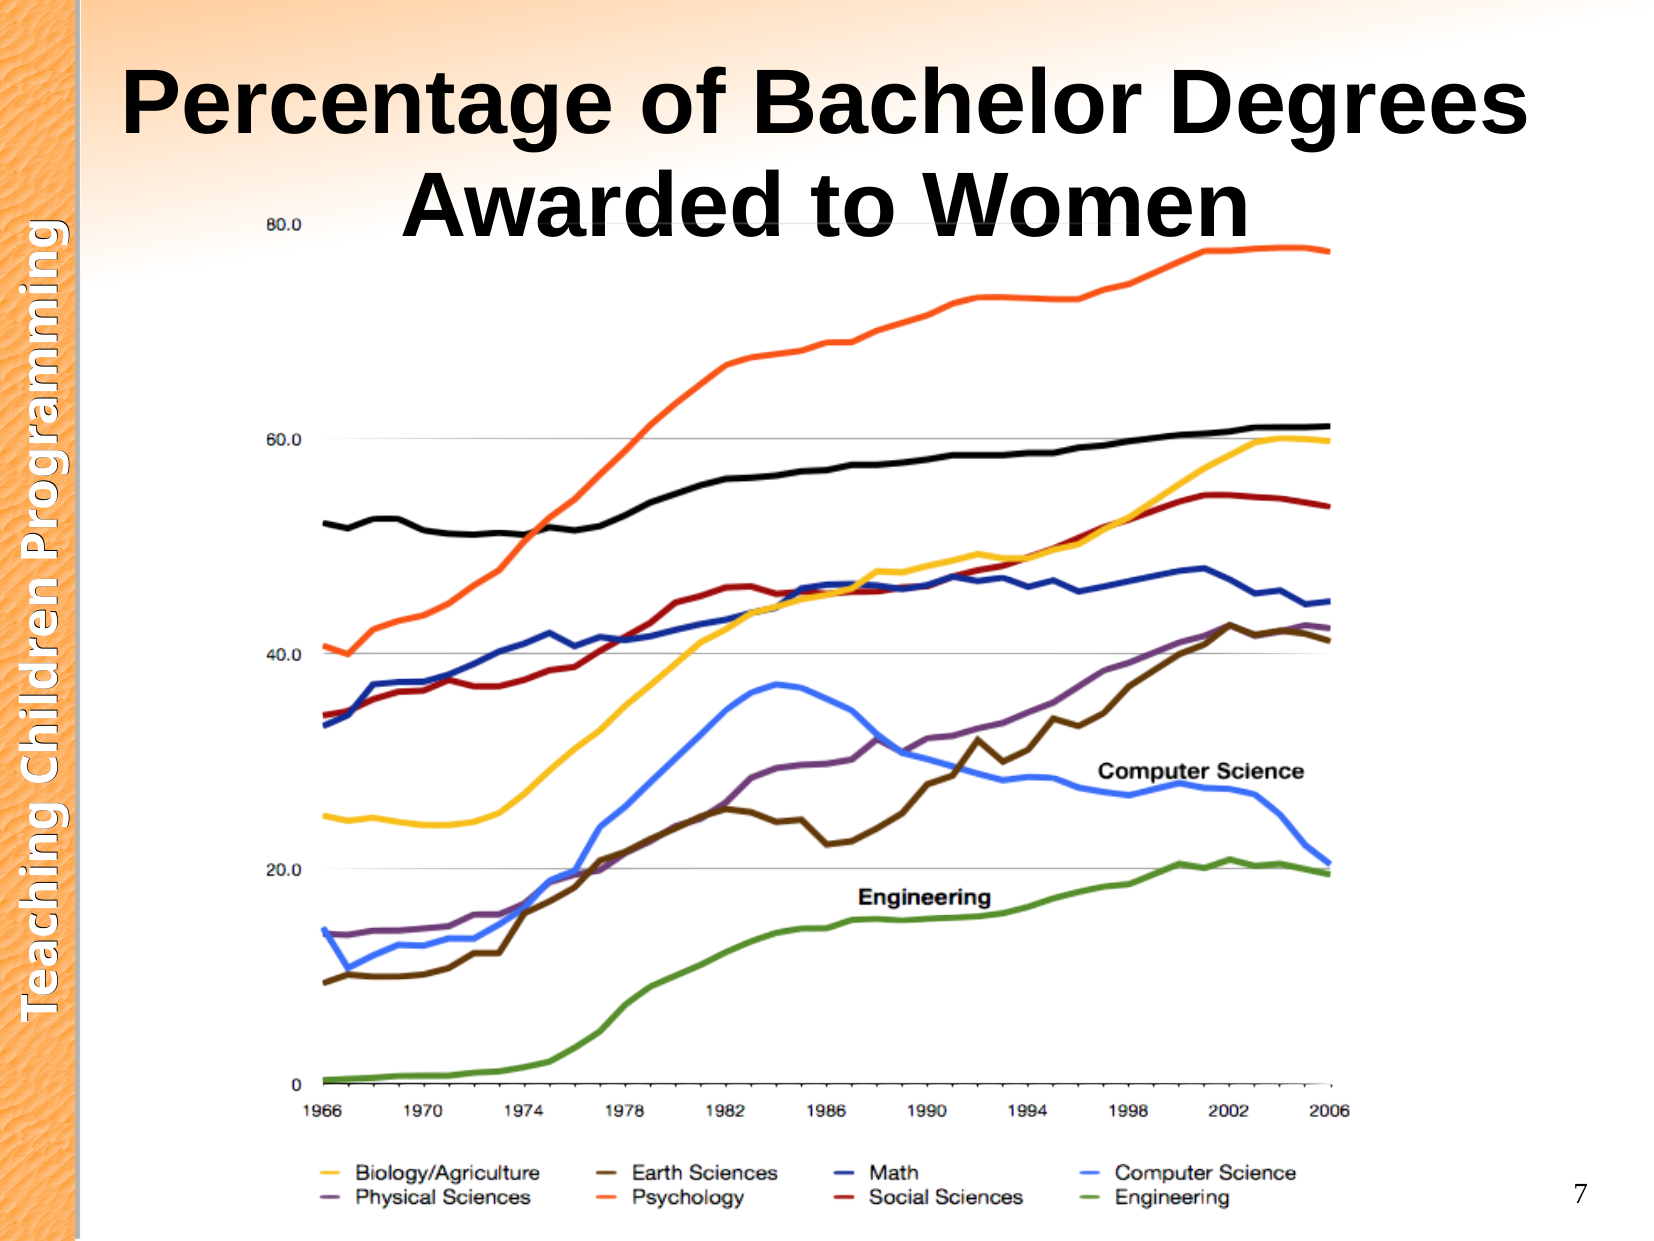

# Percentage of Bachelor Degrees Awarded to Women
7